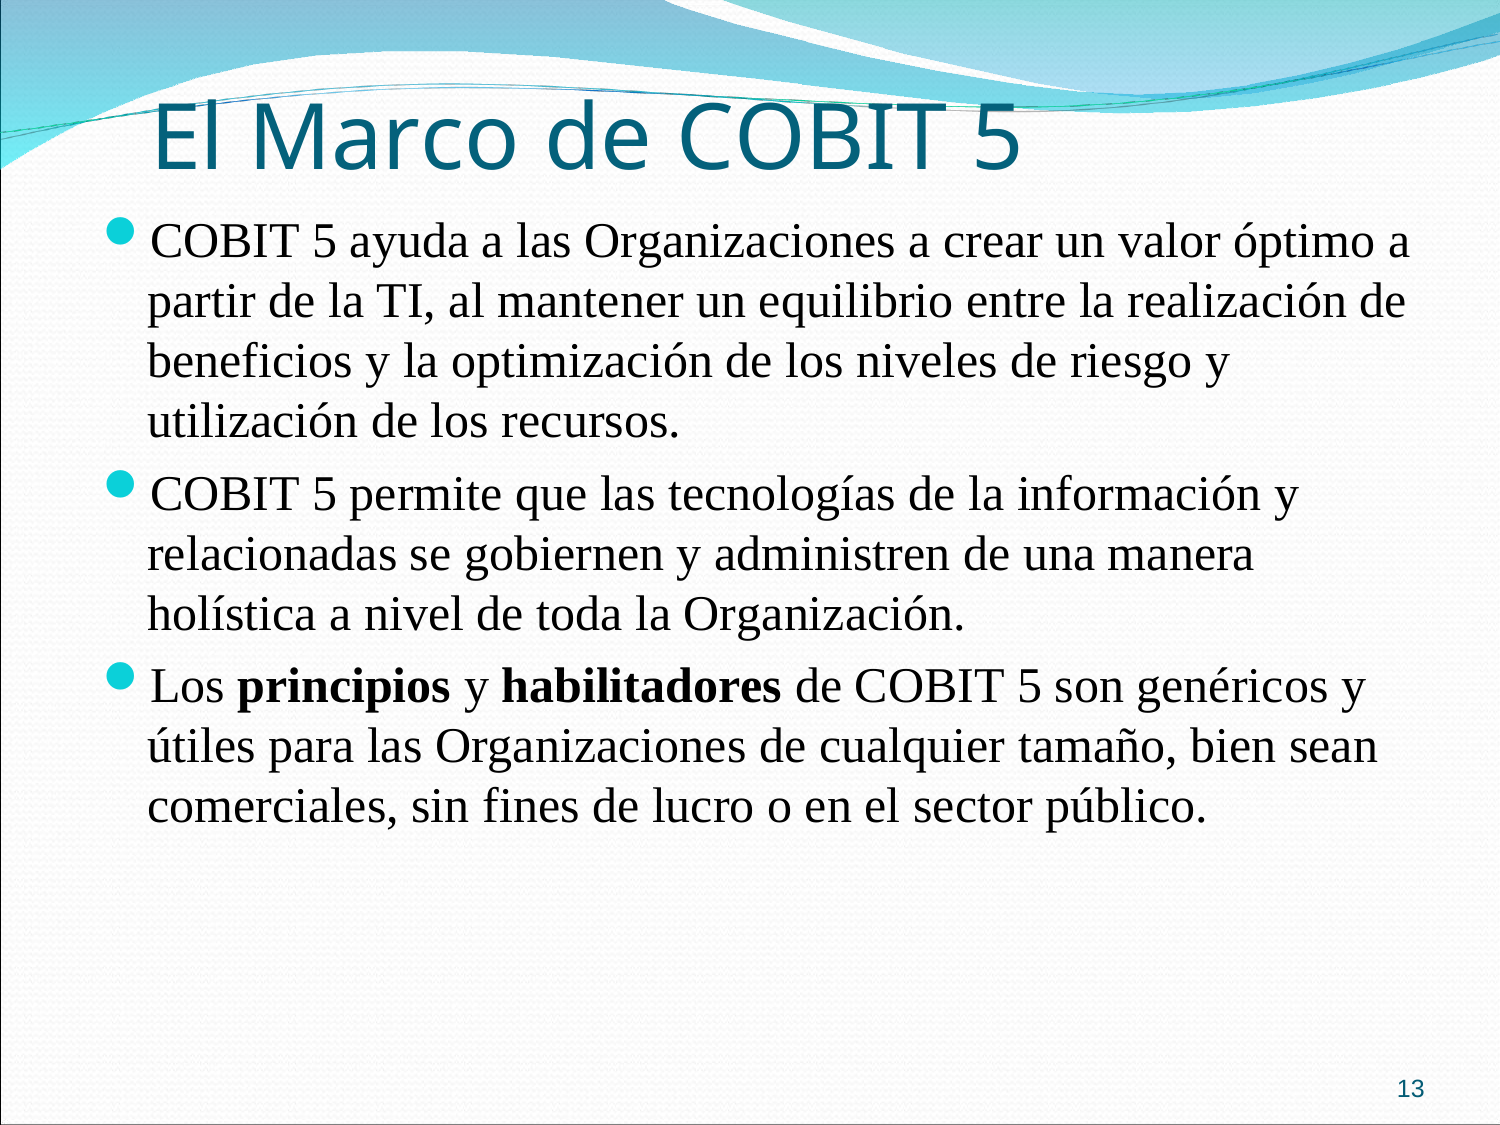

# El Marco de COBIT 5
COBIT 5 ayuda a las Organizaciones a crear un valor óptimo a partir de la TI, al mantener un equilibrio entre la realización de beneficios y la optimización de los niveles de riesgo y utilización de los recursos.
COBIT 5 permite que las tecnologías de la información y relacionadas se gobiernen y administren de una manera holística a nivel de toda la Organización.
Los principios y habilitadores de COBIT 5 son genéricos y útiles para las Organizaciones de cualquier tamaño, bien sean comerciales, sin fines de lucro o en el sector público.
13